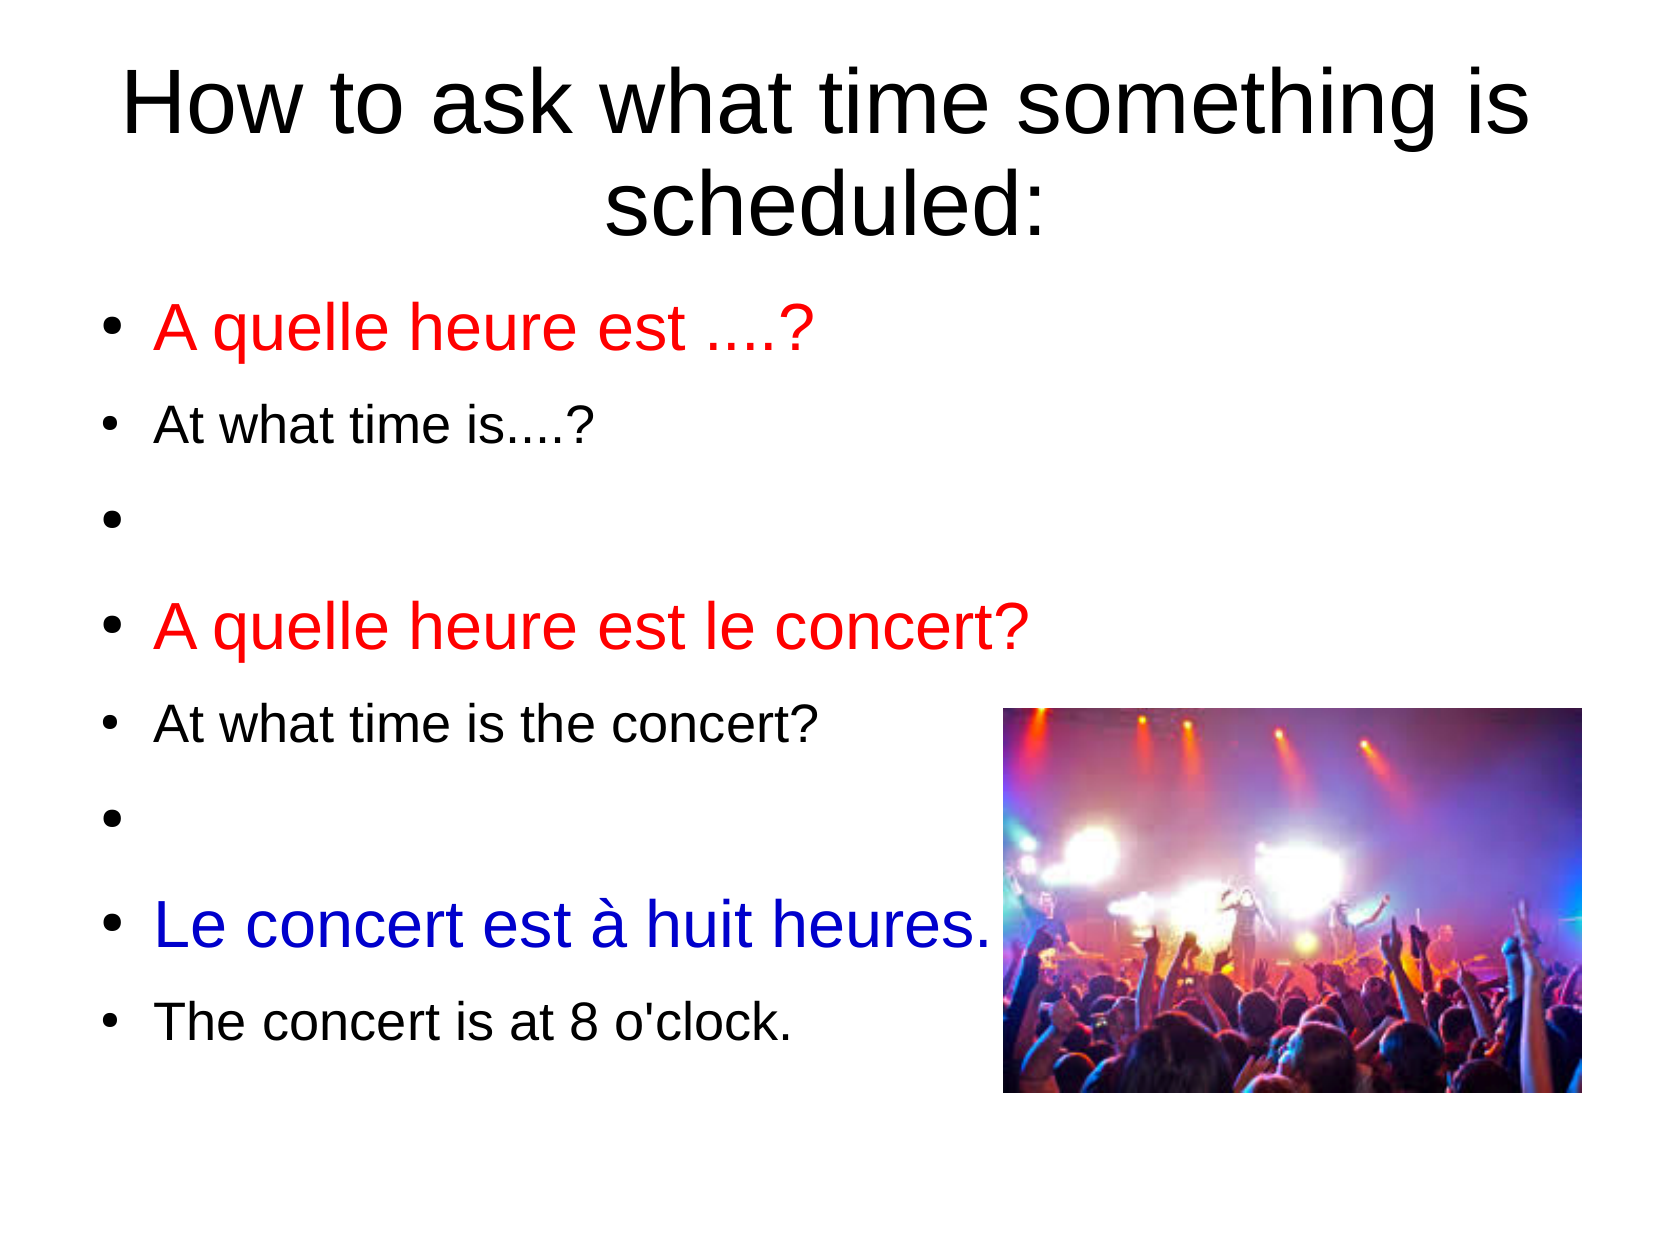

# How to ask what time something is scheduled:
A quelle heure est ....?
At what time is....?
A quelle heure est le concert?
At what time is the concert?
Le concert est à huit heures.
The concert is at 8 o'clock.